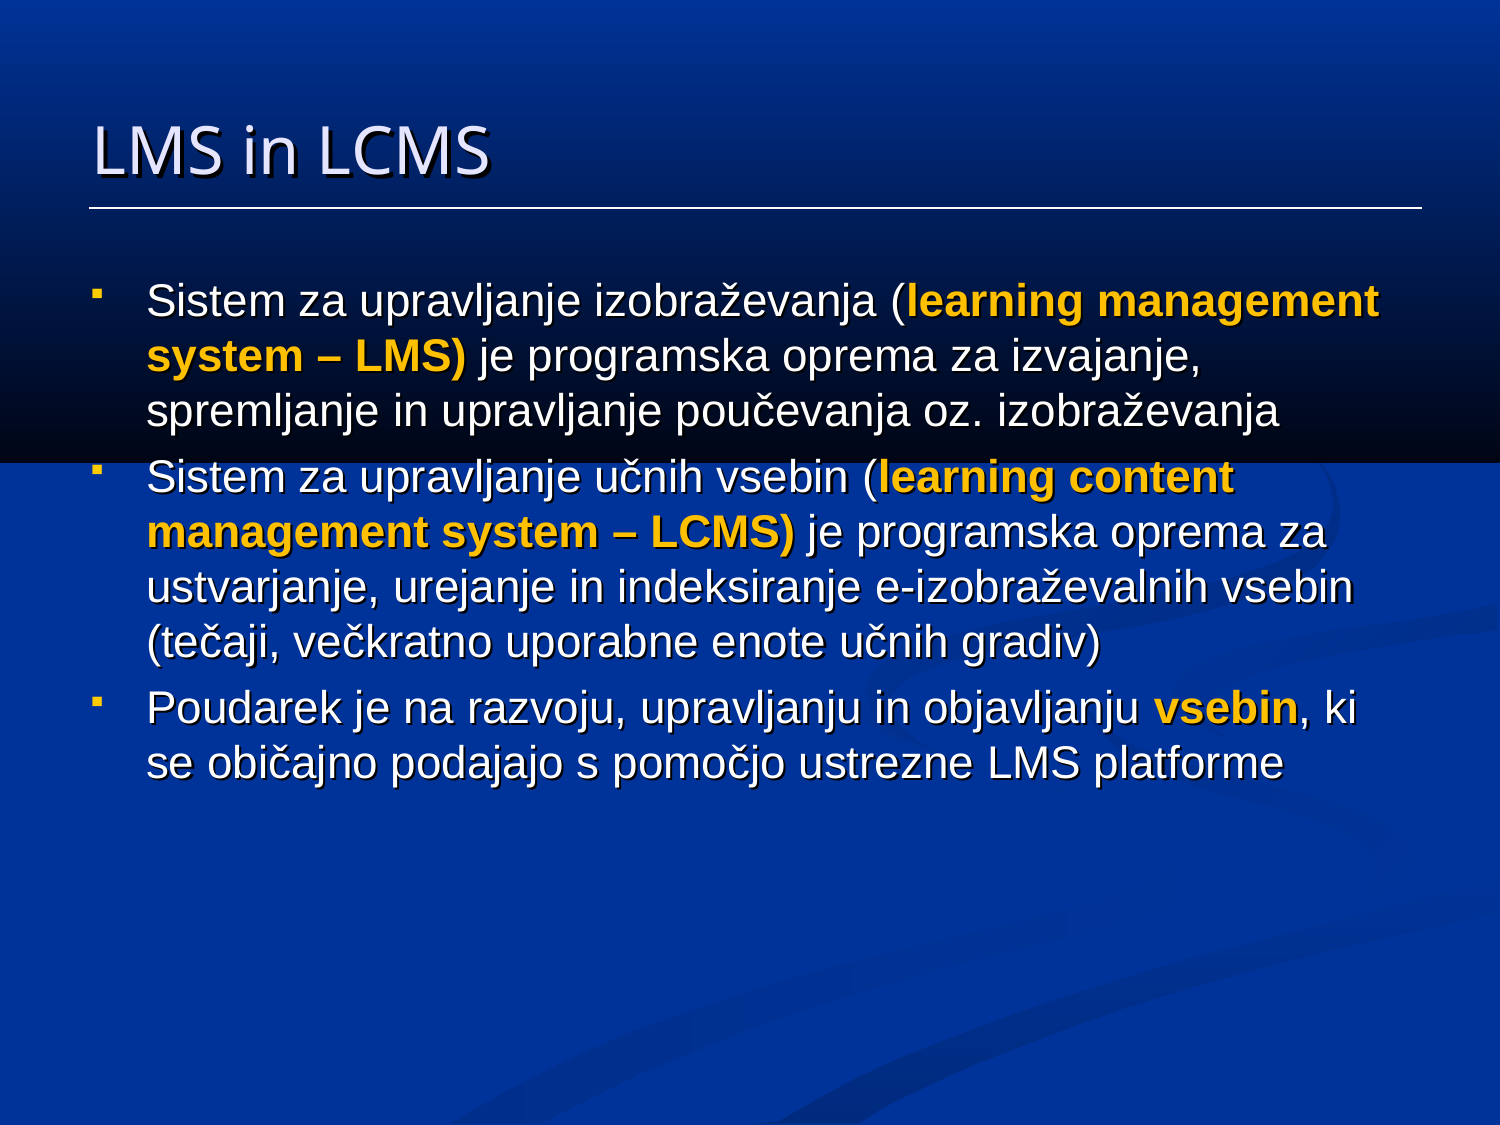

LMS in LCMS
Sistem za upravljanje izobraževanja (learning management system – LMS) je programska oprema za izvajanje, spremljanje in upravljanje poučevanja oz. izobraževanja
Sistem za upravljanje učnih vsebin (learning content management system – LCMS) je programska oprema za ustvarjanje, urejanje in indeksiranje e-izobraževalnih vsebin (tečaji, večkratno uporabne enote učnih gradiv)
Poudarek je na razvoju, upravljanju in objavljanju vsebin, ki se običajno podajajo s pomočjo ustrezne LMS platforme